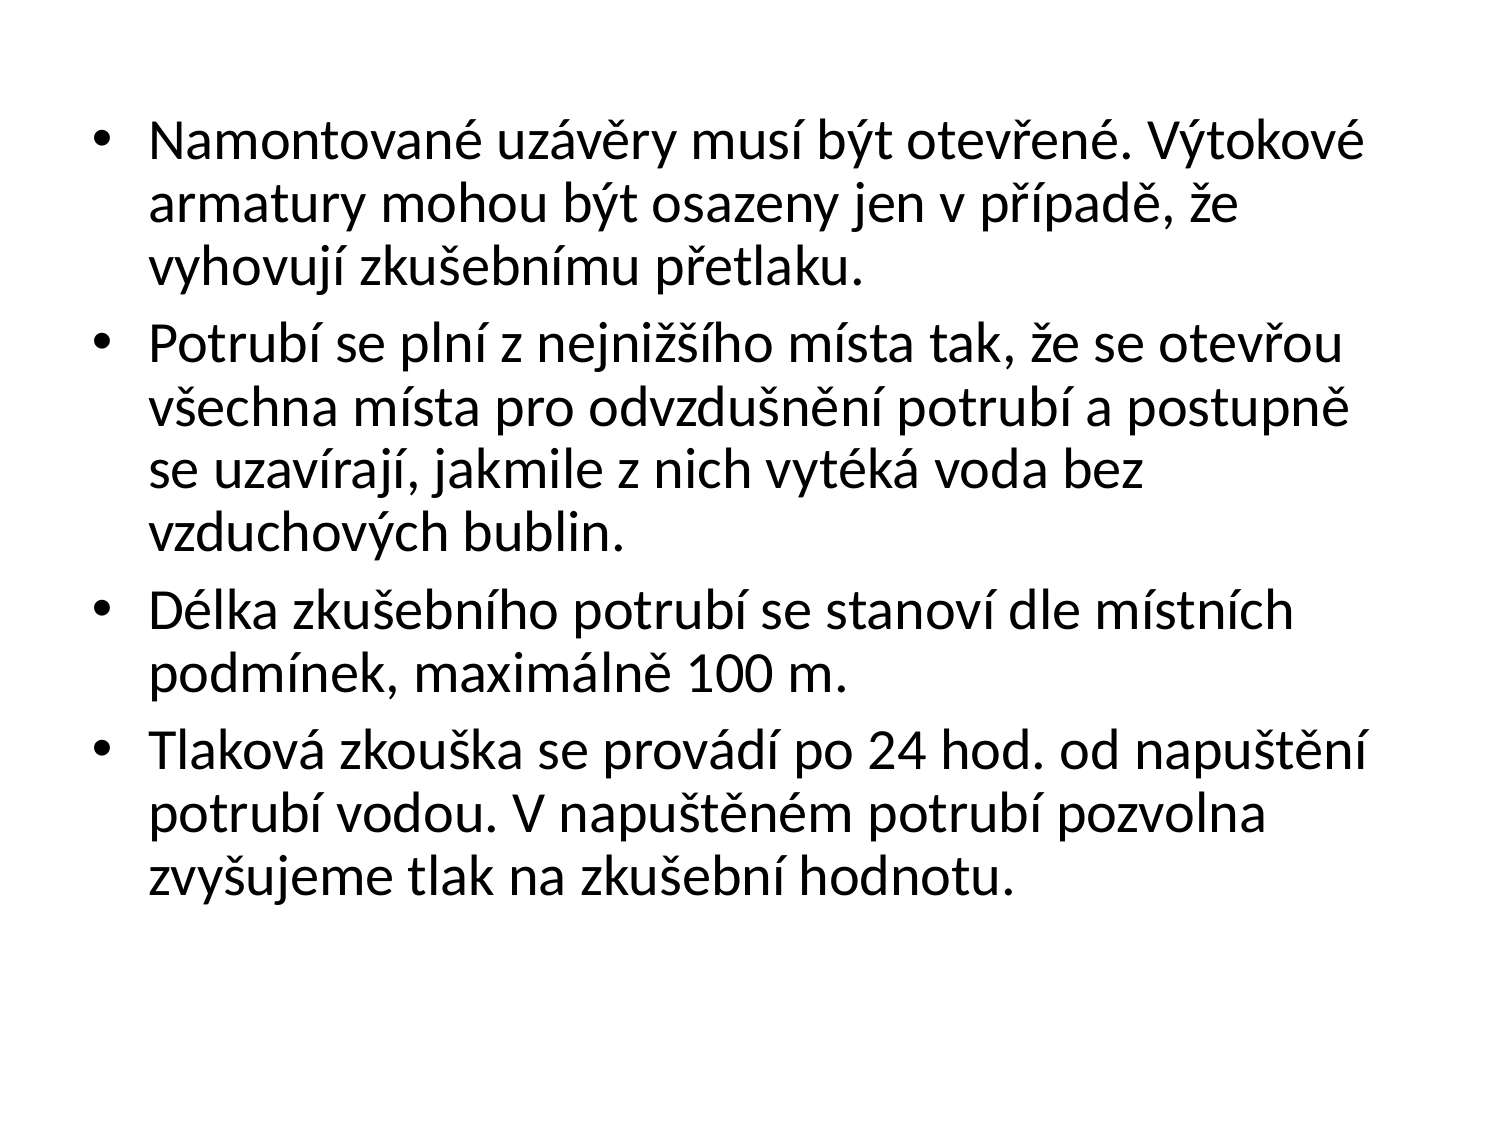

#
Namontované uzávěry musí být otevřené. Výtokové armatury mohou být osazeny jen v případě, že vyhovují zkušebnímu přetlaku.
Potrubí se plní z nejnižšího místa tak, že se otevřou všechna místa pro odvzdušnění potrubí a postupně se uzavírají, jakmile z nich vytéká voda bez vzduchových bublin.
Délka zkušebního potrubí se stanoví dle místních podmínek, maximálně 100 m.
Tlaková zkouška se provádí po 24 hod. od napuštění potrubí vodou. V napuštěném potrubí pozvolna zvyšujeme tlak na zkušební hodnotu.